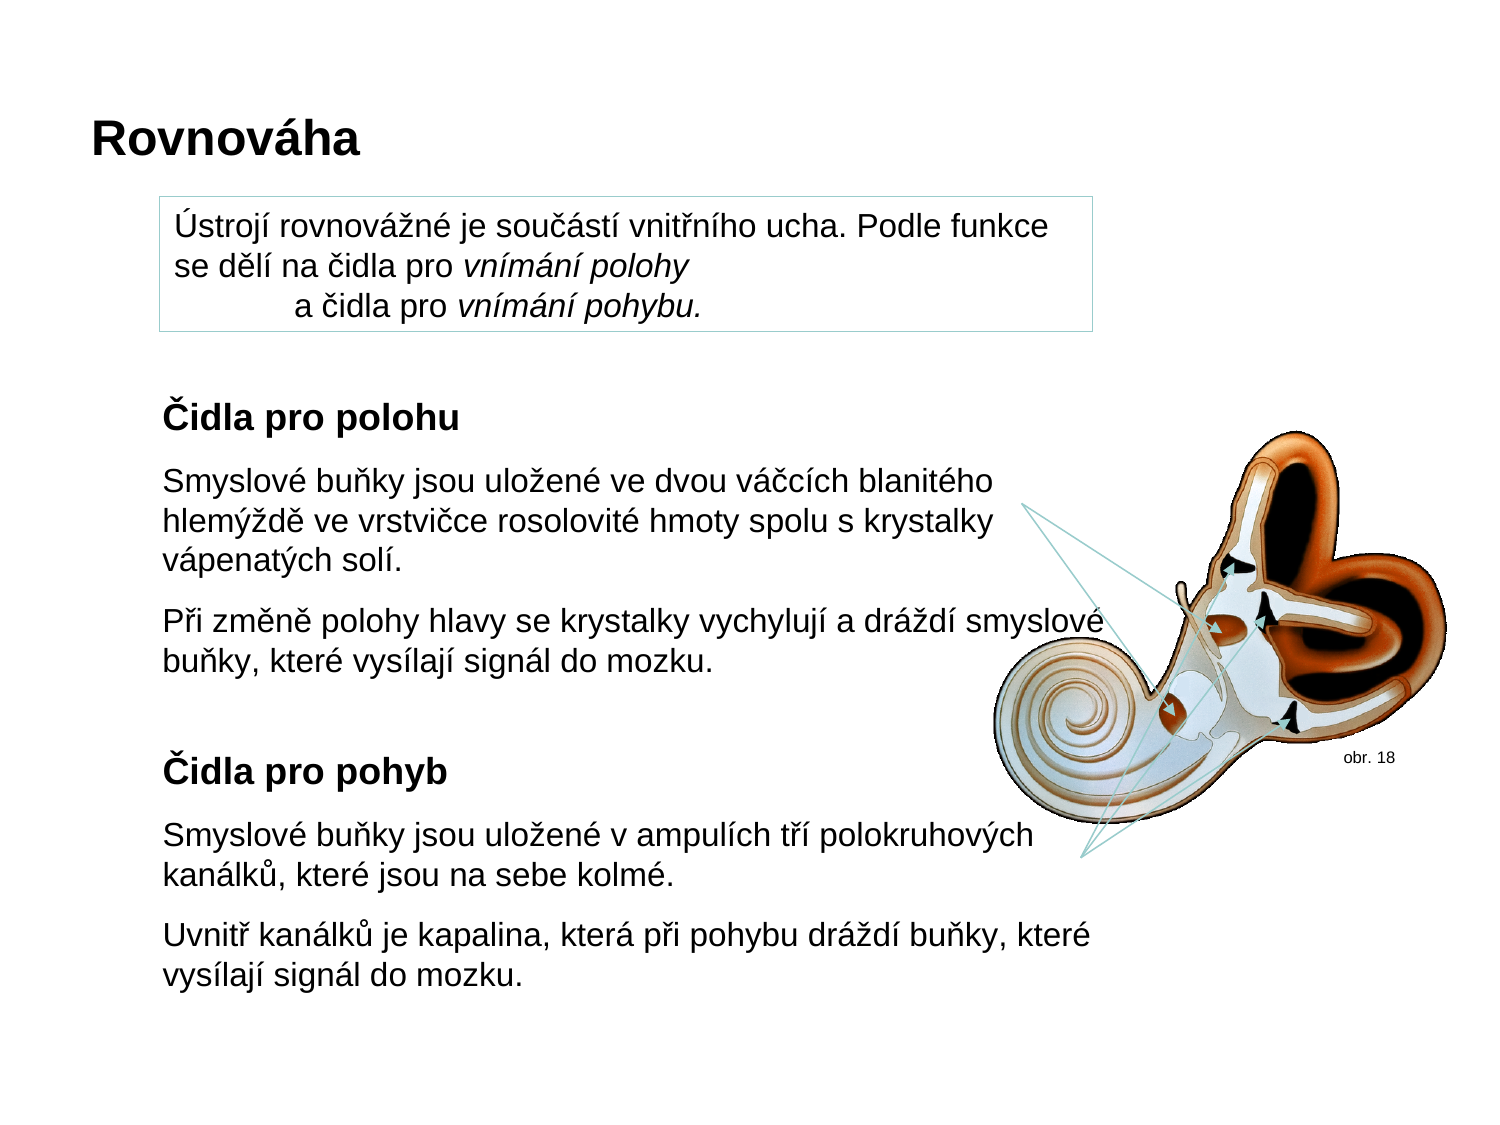

Rovnováha
Ústrojí rovnovážné je součástí vnitřního ucha. Podle funkce se dělí na čidla pro vnímání polohy
 a čidla pro vnímání pohybu.
Čidla pro polohu
Smyslové buňky jsou uložené ve dvou váčcích blanitého hlemýždě ve vrstvičce rosolovité hmoty spolu s krystalky vápenatých solí.
Při změně polohy hlavy se krystalky vychylují a dráždí smyslové buňky, které vysílají signál do mozku.
obr. 18
Čidla pro pohyb
Smyslové buňky jsou uložené v ampulích tří polokruhových kanálků, které jsou na sebe kolmé.
Uvnitř kanálků je kapalina, která při pohybu dráždí buňky, které vysílají signál do mozku.